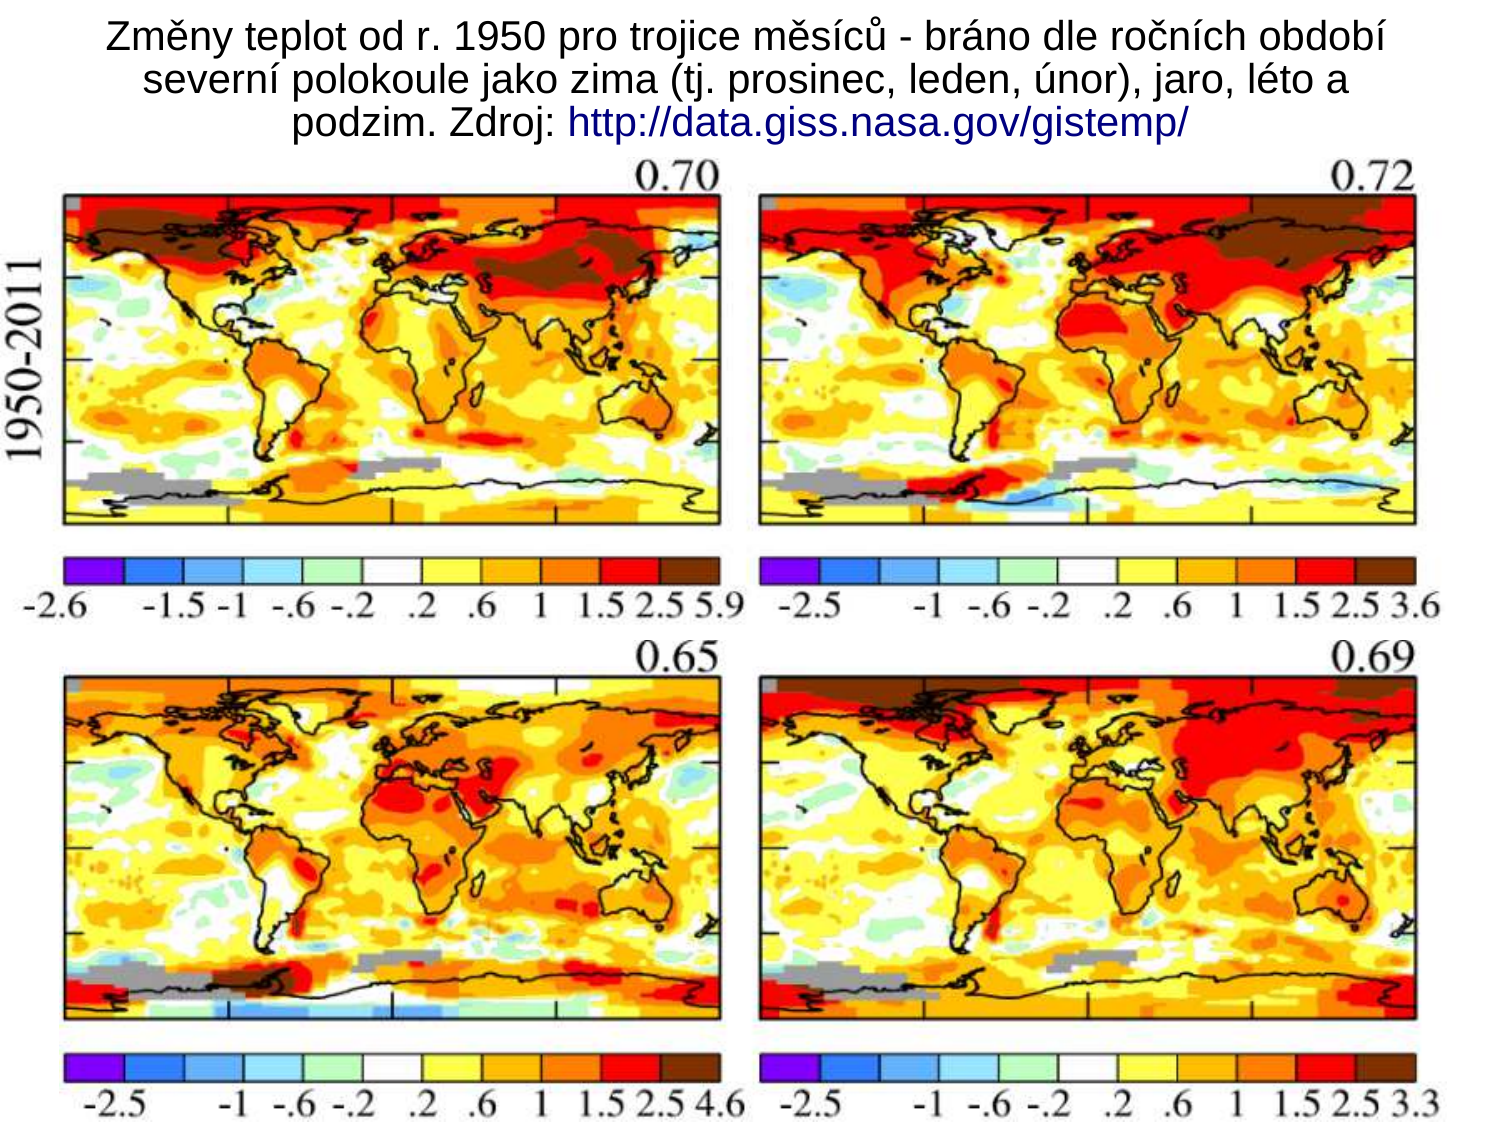

# Změny teplot od r. 1950 pro trojice měsíců - bráno dle ročních období severní polokoule jako zima (tj. prosinec, leden, únor), jaro, léto a podzim. Zdroj: http://data.giss.nasa.gov/gistemp/